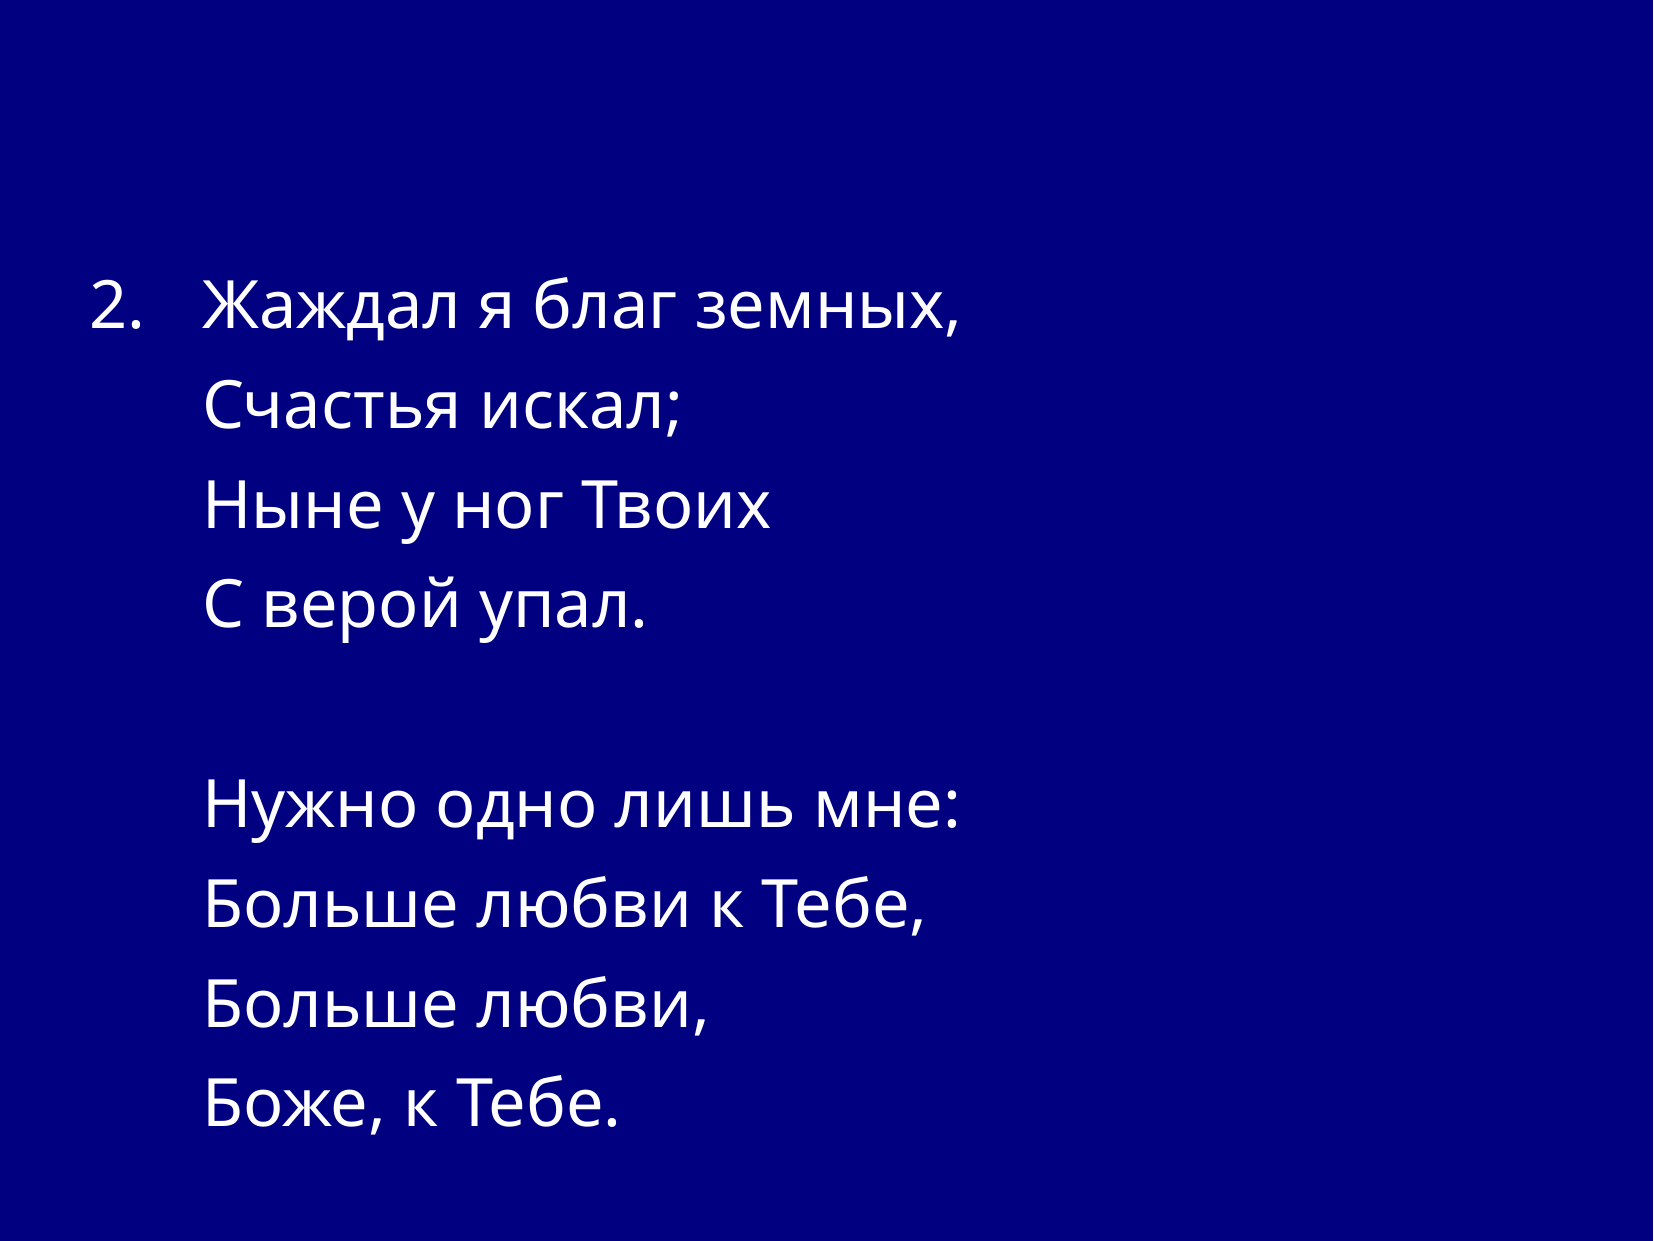

2.	Жаждал я благ земных,
	Счастья искал;
	Ныне у ног Твоих
	С верой упал.
	Нужно одно лишь мне:
	Больше любви к Тебе,
	Больше любви,
	Боже, к Тебе.